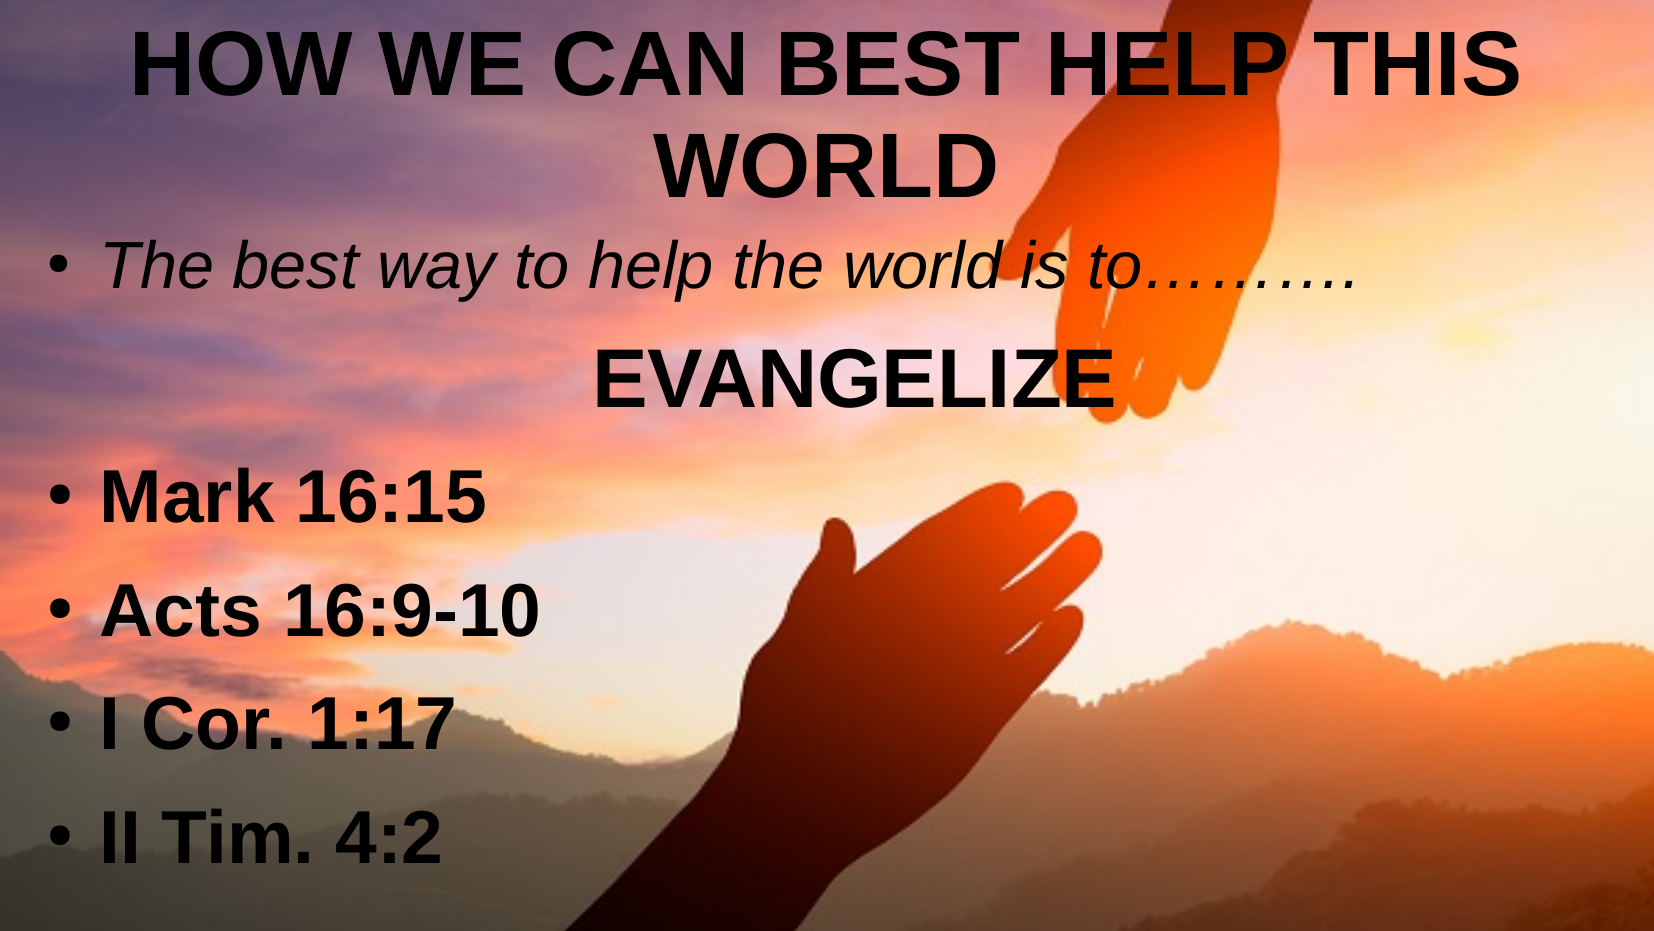

# HOW WE CAN BEST HELP THIS WORLD
The best way to help the world is to……….
EVANGELIZE
Mark 16:15
Acts 16:9-10
I Cor. 1:17
II Tim. 4:2